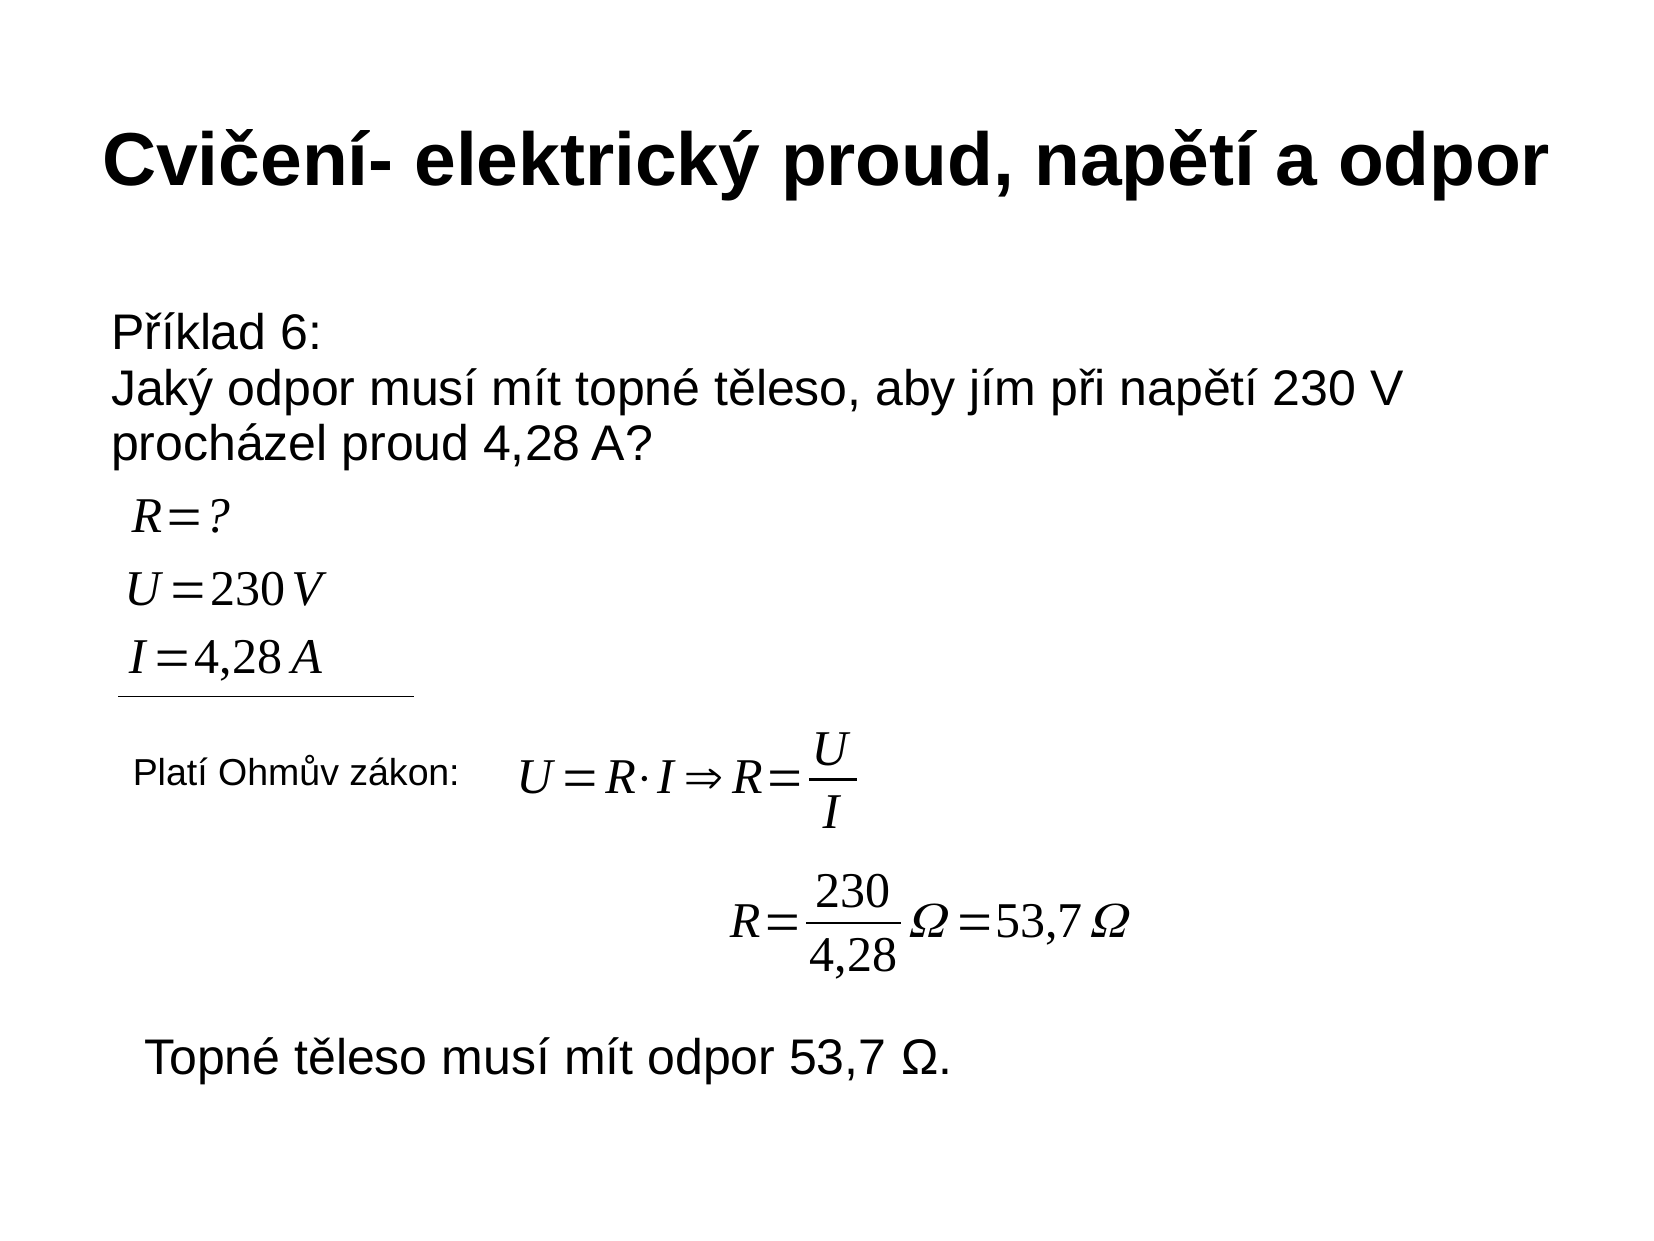

# Cvičení- elektrický proud, napětí a odpor
Příklad 6:
Jaký odpor musí mít topné těleso, aby jím při napětí 230 V
procházel proud 4,28 A?
Platí Ohmův zákon:
Topné těleso musí mít odpor 53,7 Ω.